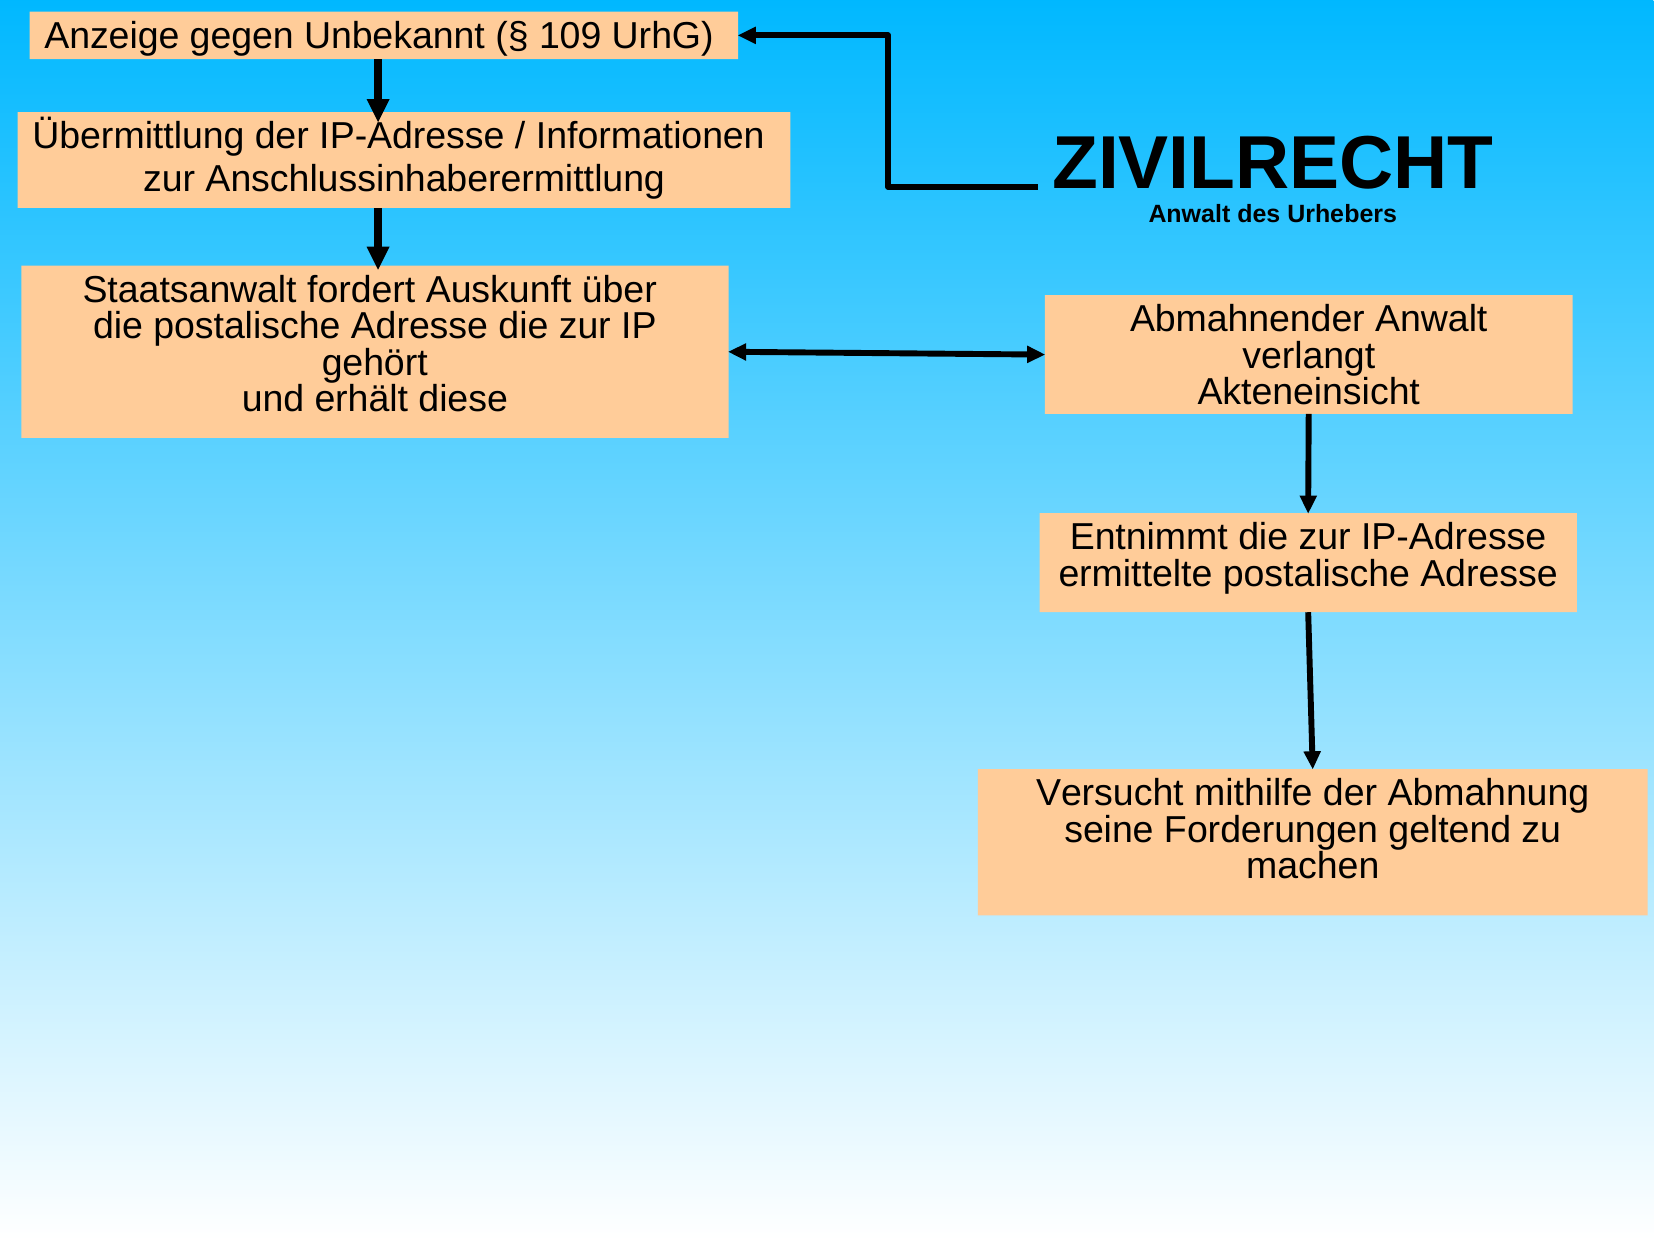

Anzeige gegen Unbekannt (§ 109 UrhG)
Übermittlung der IP-Adresse / Informationen
zur Anschlussinhaberermittlung‏
ZIVILRECHT
Anwalt des Urhebers
Staatsanwalt fordert Auskunft über
die postalische Adresse die zur IP gehört
und erhält diese
Abmahnender Anwalt verlangt
Akteneinsicht
Entnimmt die zur IP-Adresse
ermittelte postalische Adresse
Versucht mithilfe der Abmahnung
seine Forderungen geltend zu machen